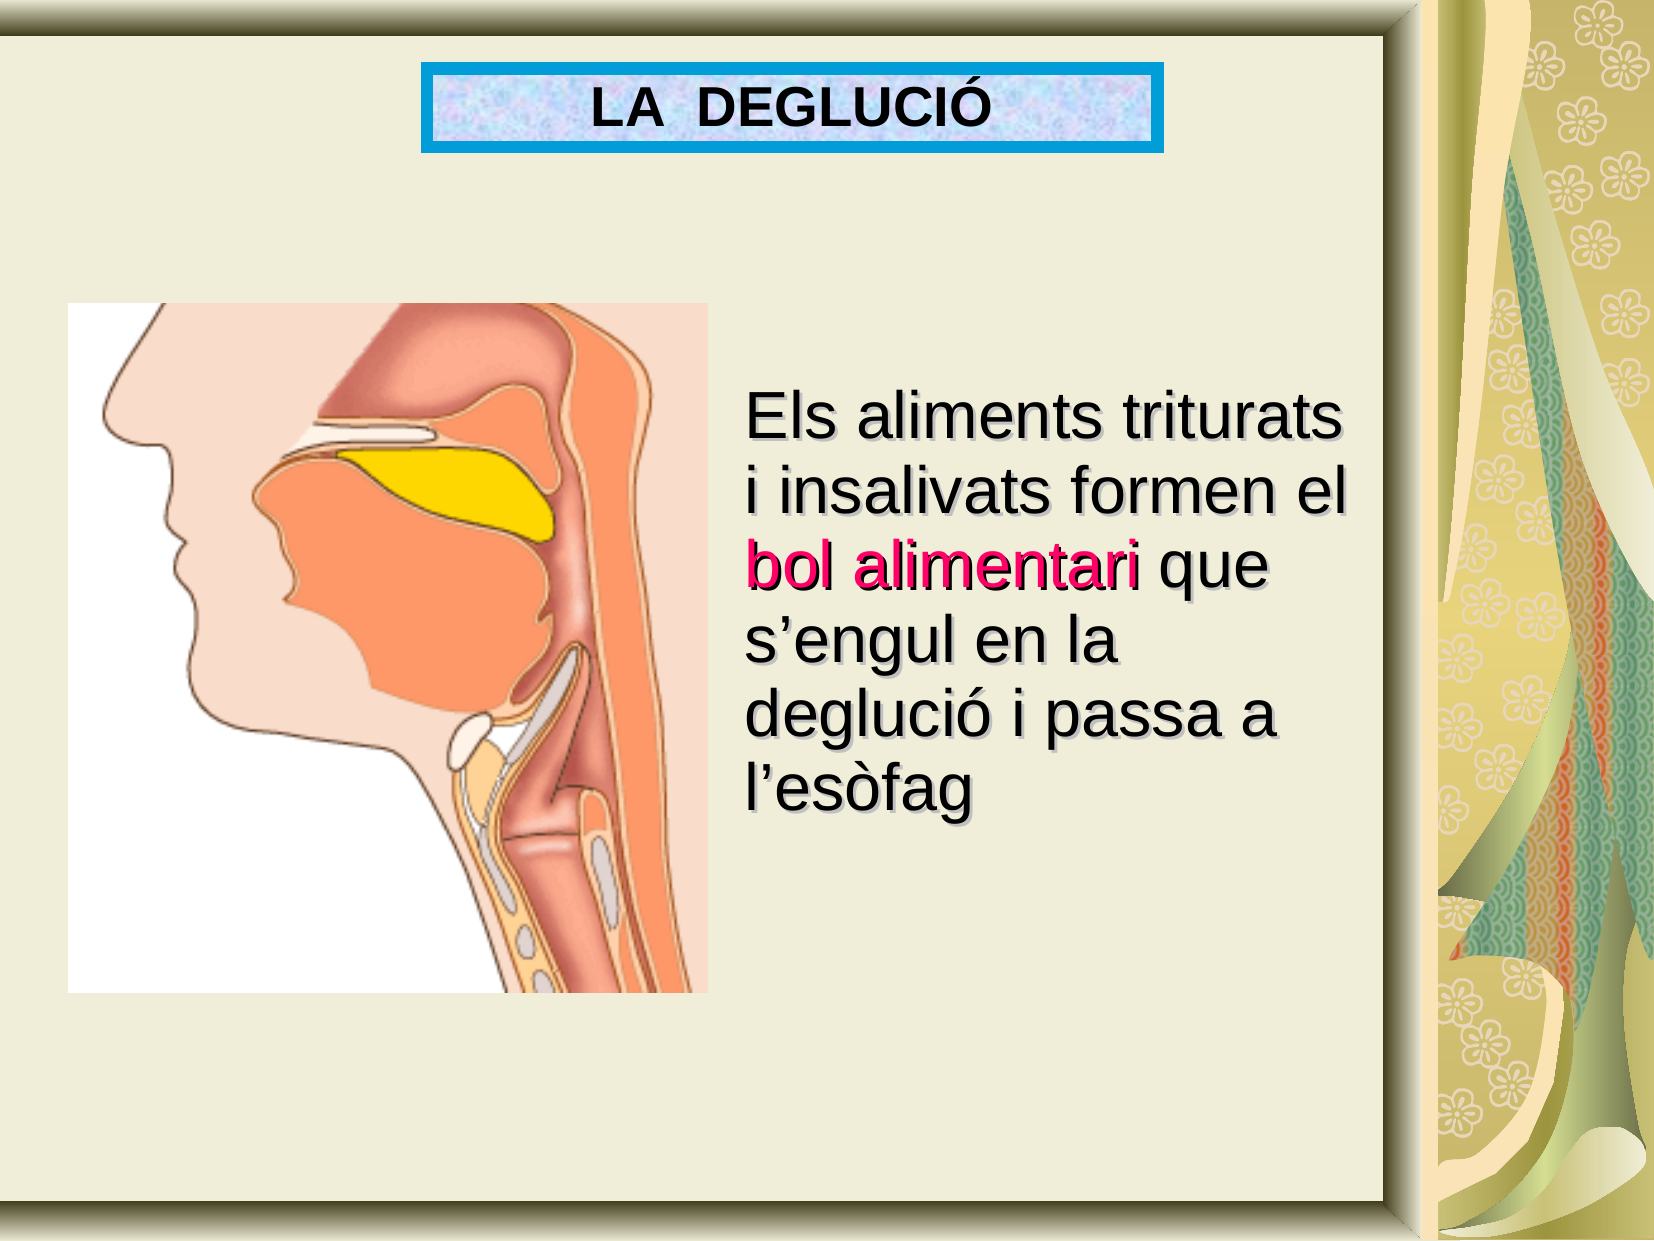

LA DEGLUCIÓ
Els aliments triturats i insalivats formen el bol alimentari que s’engul en la deglució i passa a l’esòfag